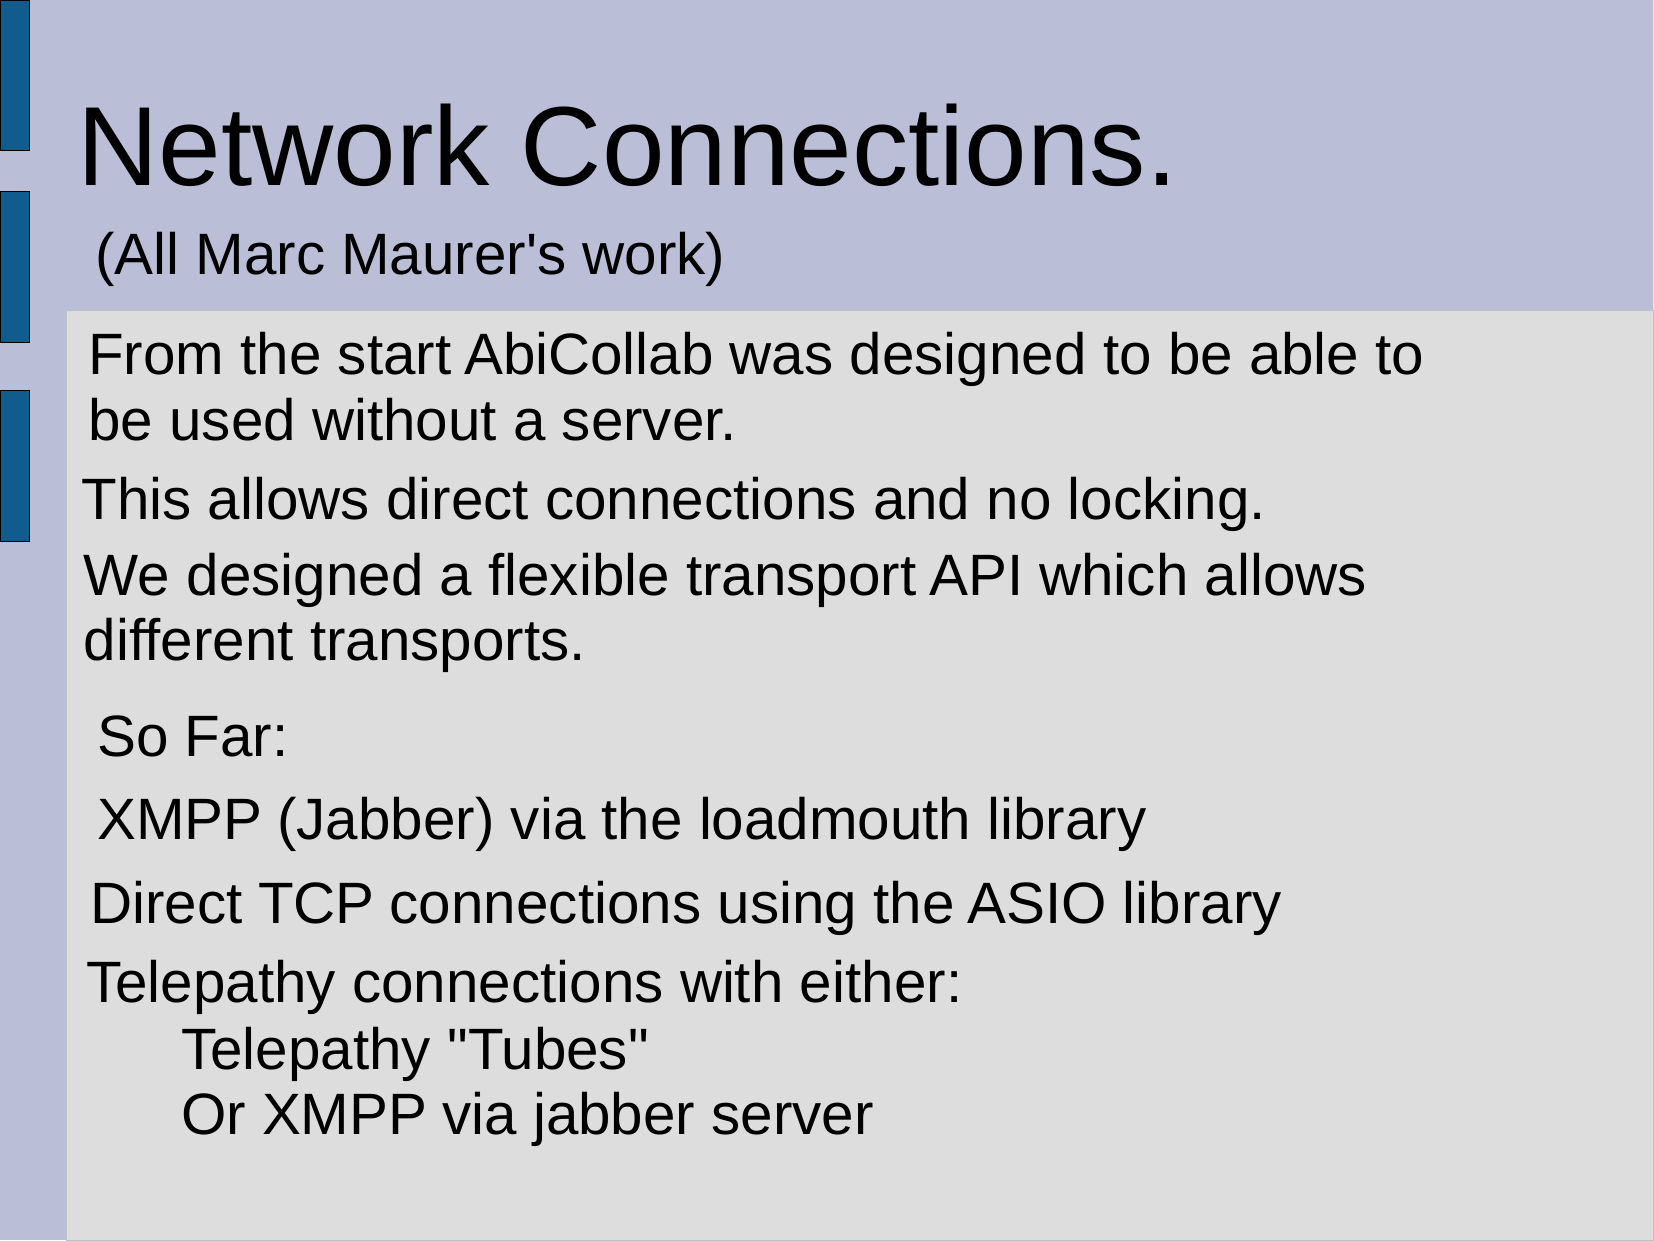

Network Connections.
(All Marc Maurer's work)
From the start AbiCollab was designed to be able to be used without a server.
This allows direct connections and no locking.
We designed a flexible transport API which allows different transports.
So Far:
XMPP (Jabber) via the loadmouth library
Direct TCP connections using the ASIO library
Telepathy connections with either:
	Telepathy "Tubes"
	Or XMPP via jabber server